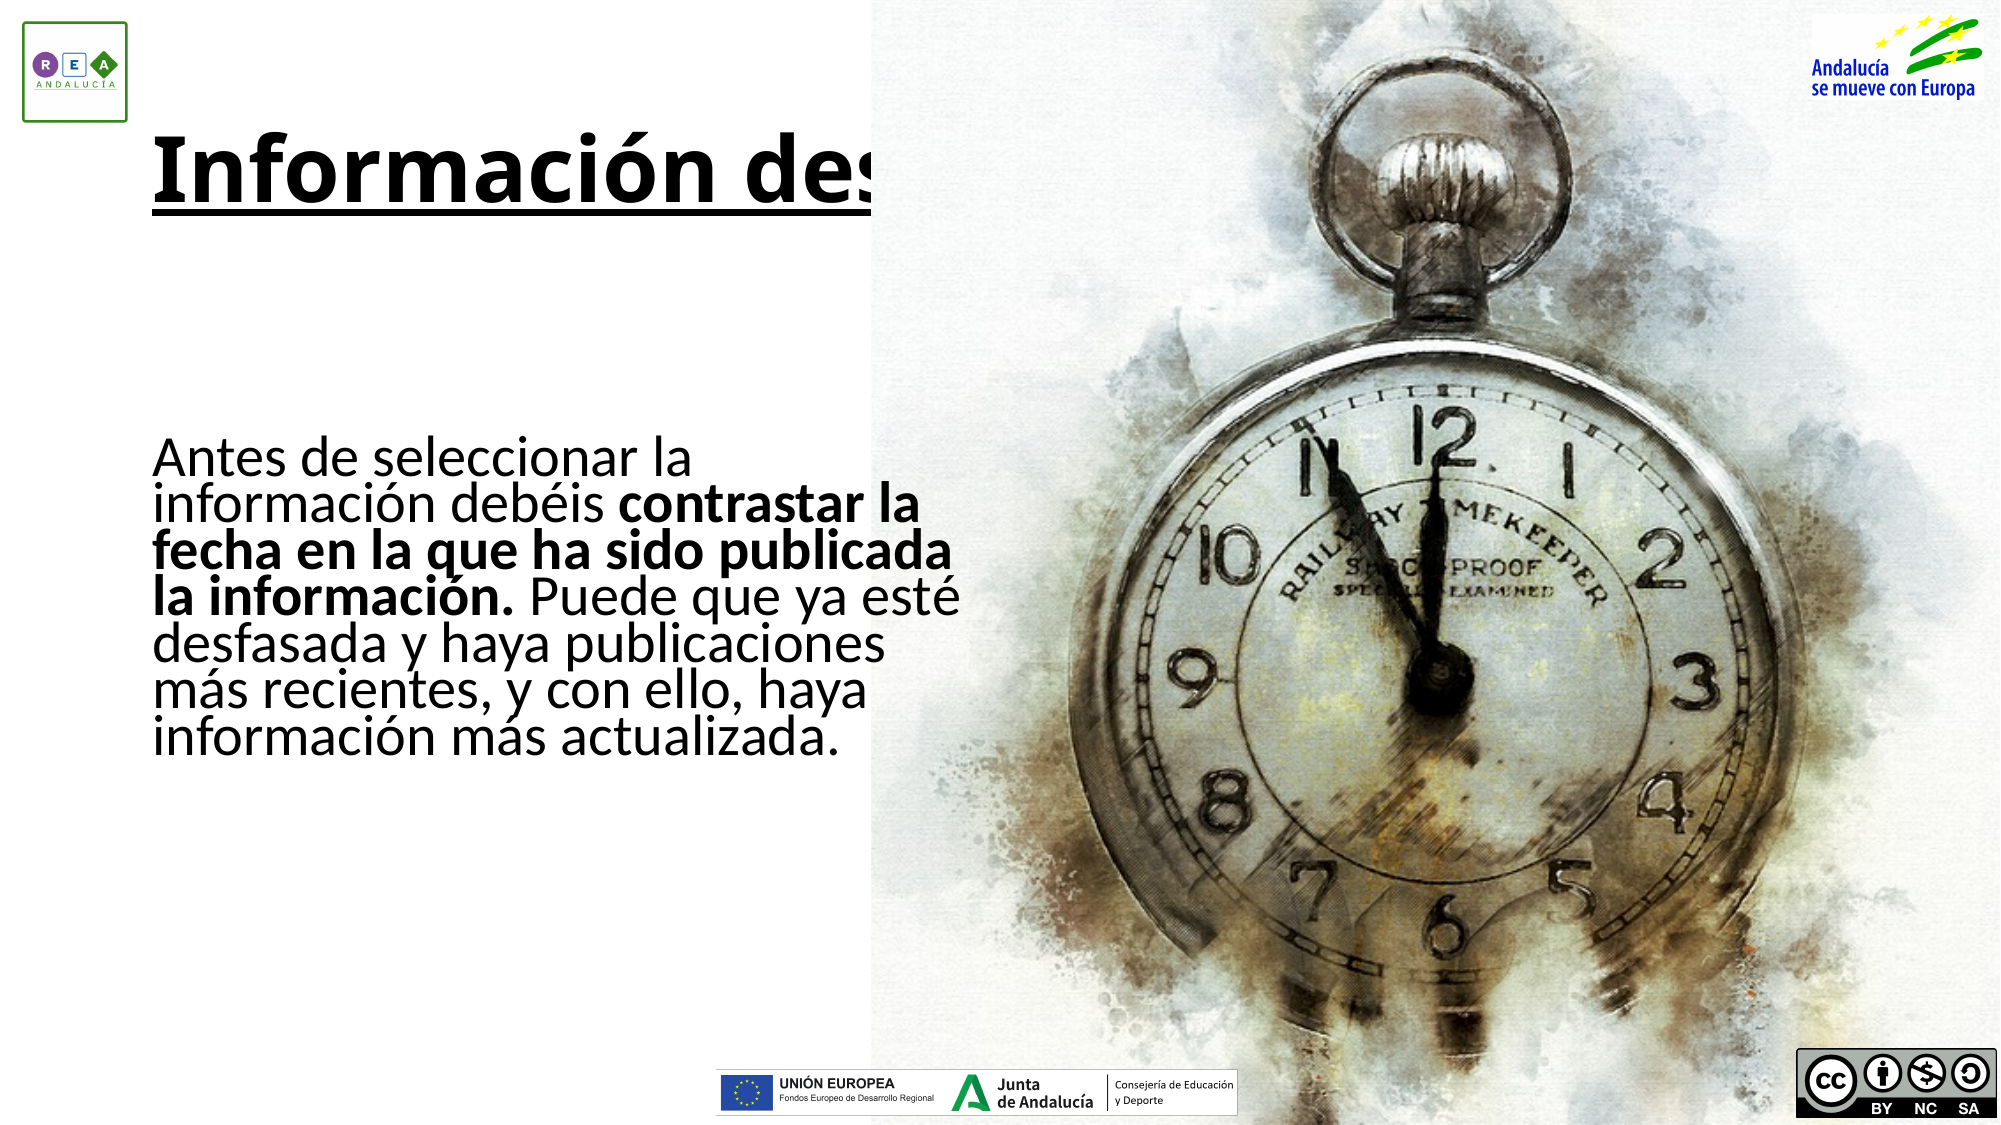

# Información desfasada
Antes de seleccionar la información debéis contrastar la fecha en la que ha sido publicada la información. Puede que ya esté desfasada y haya publicaciones más recientes, y con ello, haya información más actualizada.